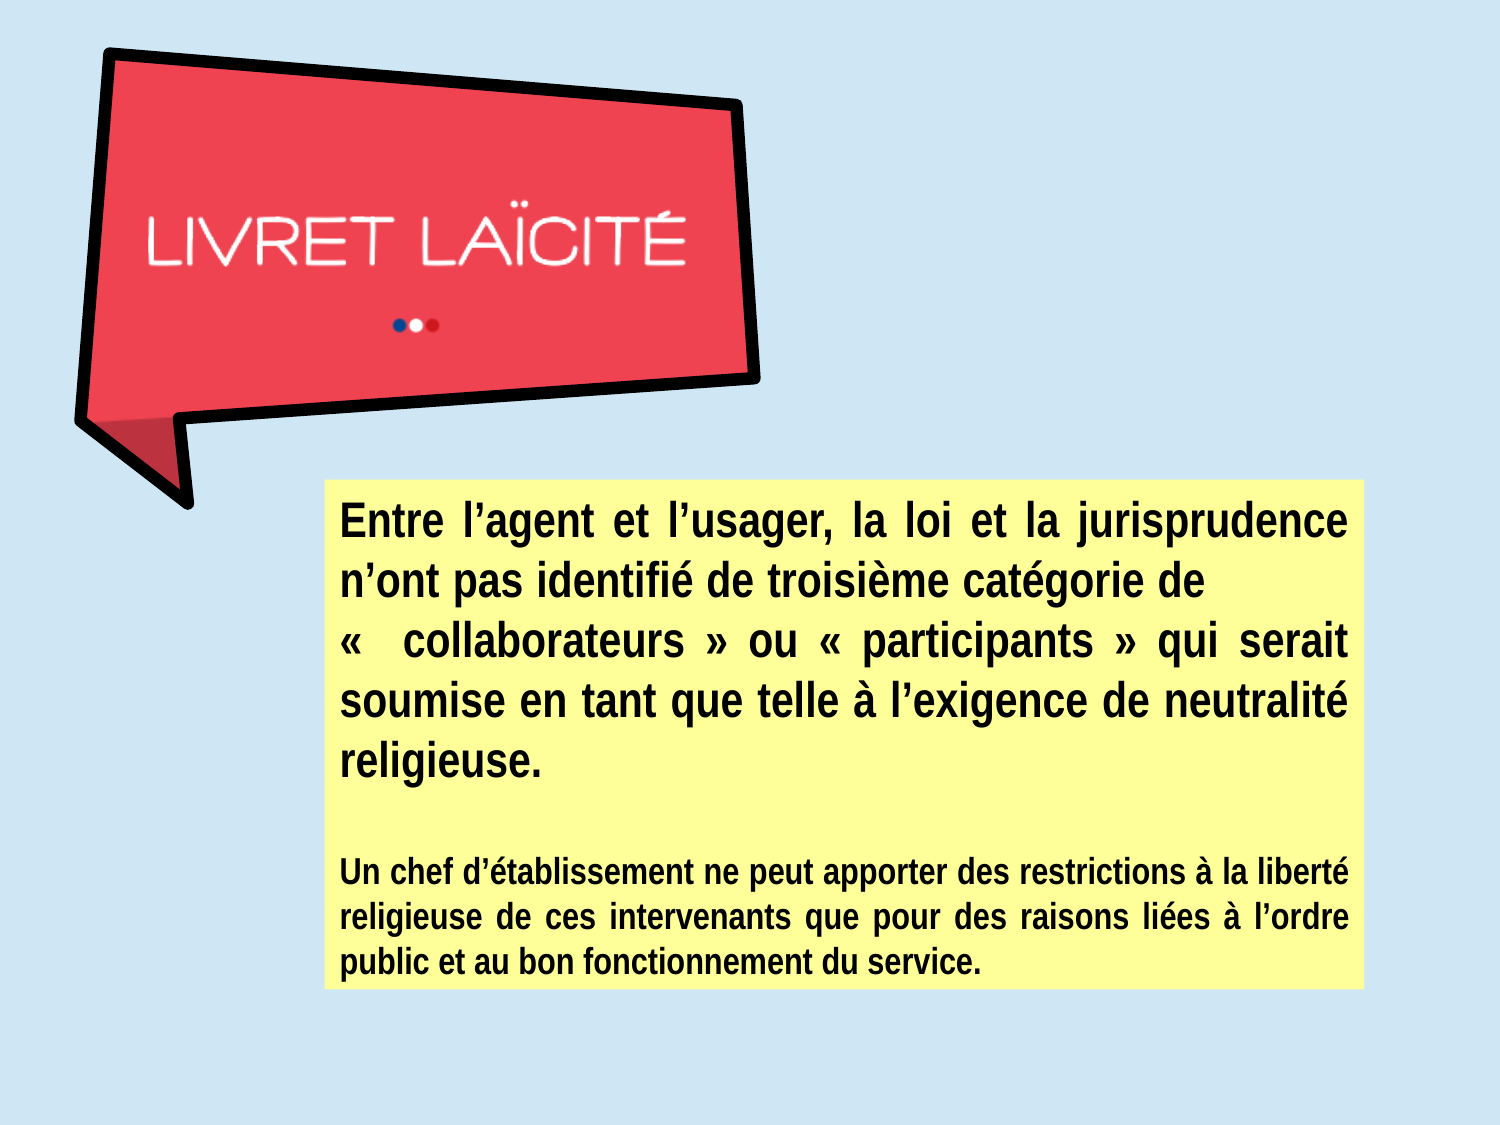

Entre l’agent et l’usager, la loi et la jurisprudence n’ont pas identifié de troisième catégorie de « collaborateurs » ou « participants » qui serait soumise en tant que telle à l’exigence de neutralité religieuse.
Un chef d’établissement ne peut apporter des restrictions à la liberté religieuse de ces intervenants que pour des raisons liées à l’ordre public et au bon fonctionnement du service.